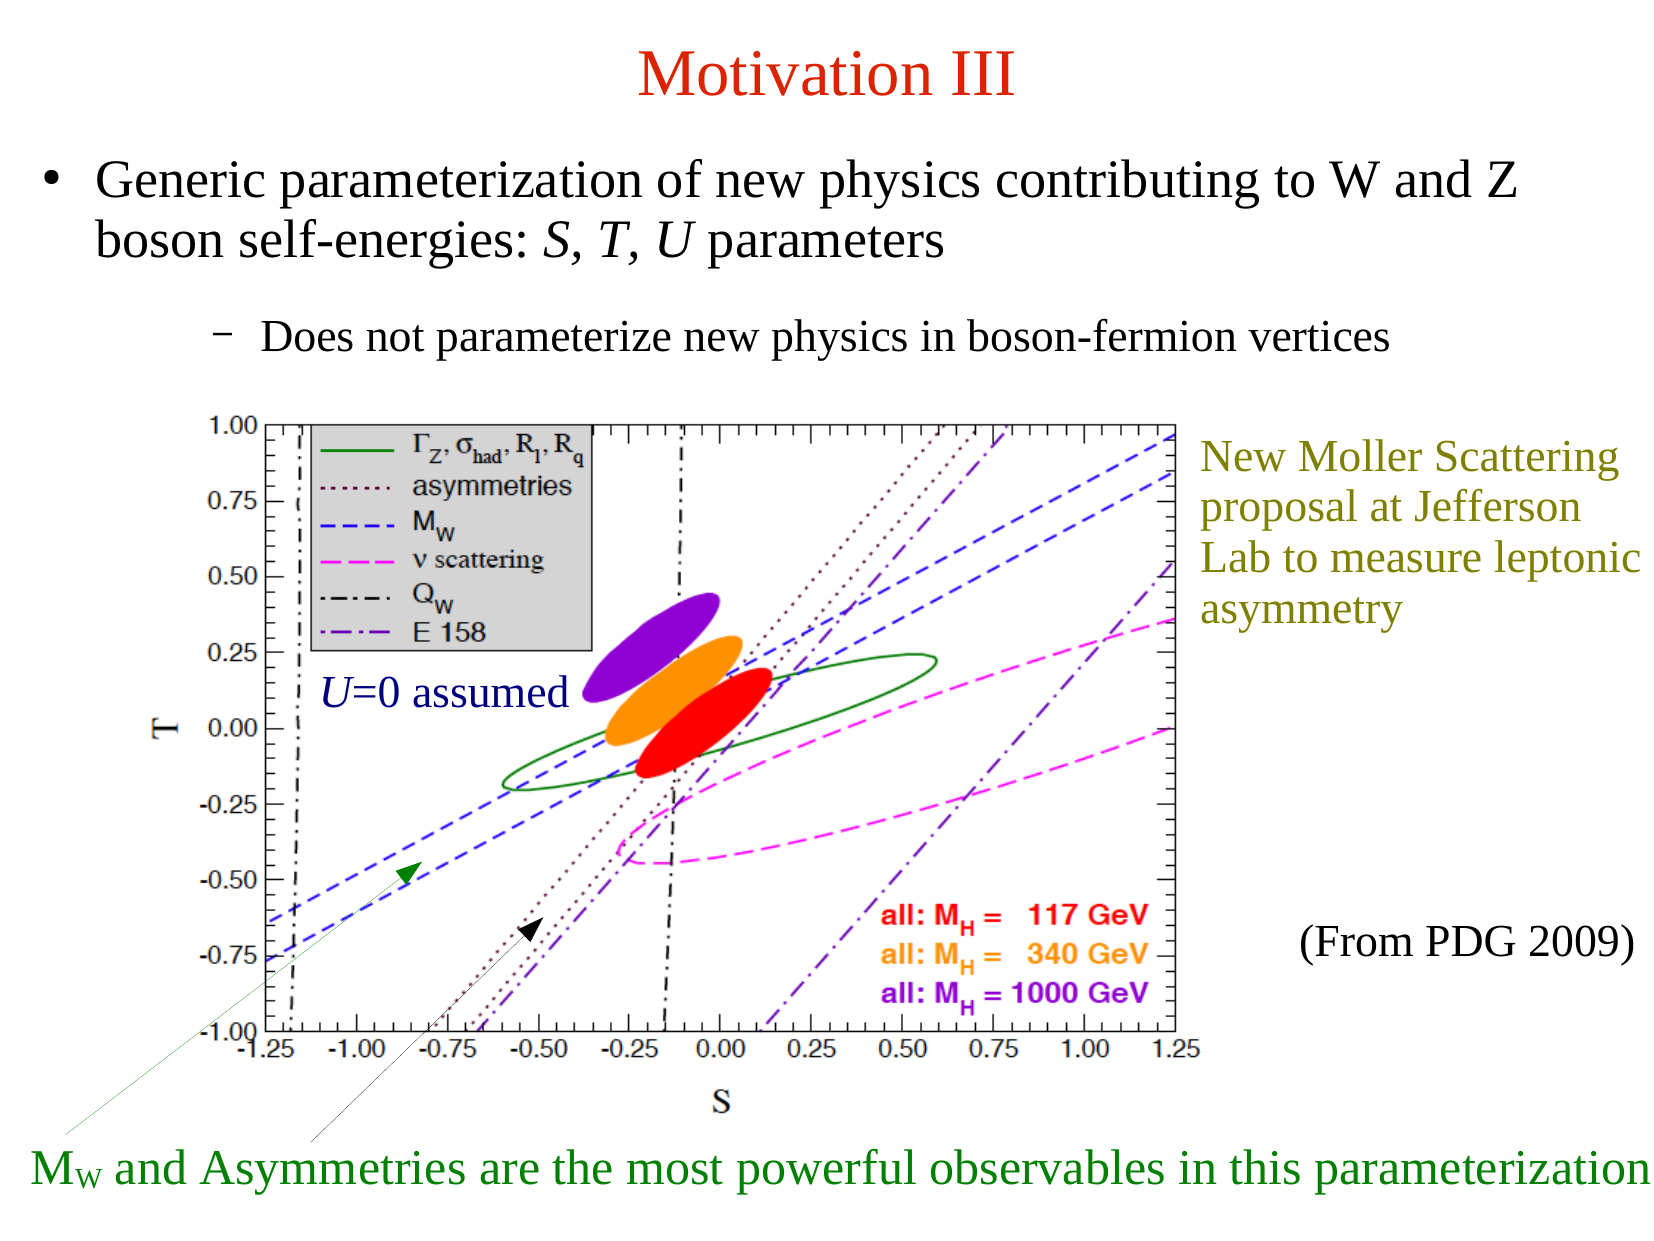

Motivation III
# Generic parameterization of new physics contributing to W and Z boson self-energies: S, T, U parameters
Does not parameterize new physics in boson-fermion vertices
New Moller Scattering
proposal at Jefferson
Lab to measure leptonic
asymmetry
U=0 assumed
(From PDG 2009)
 MW and Asymmetries are the most powerful observables in this parameterization